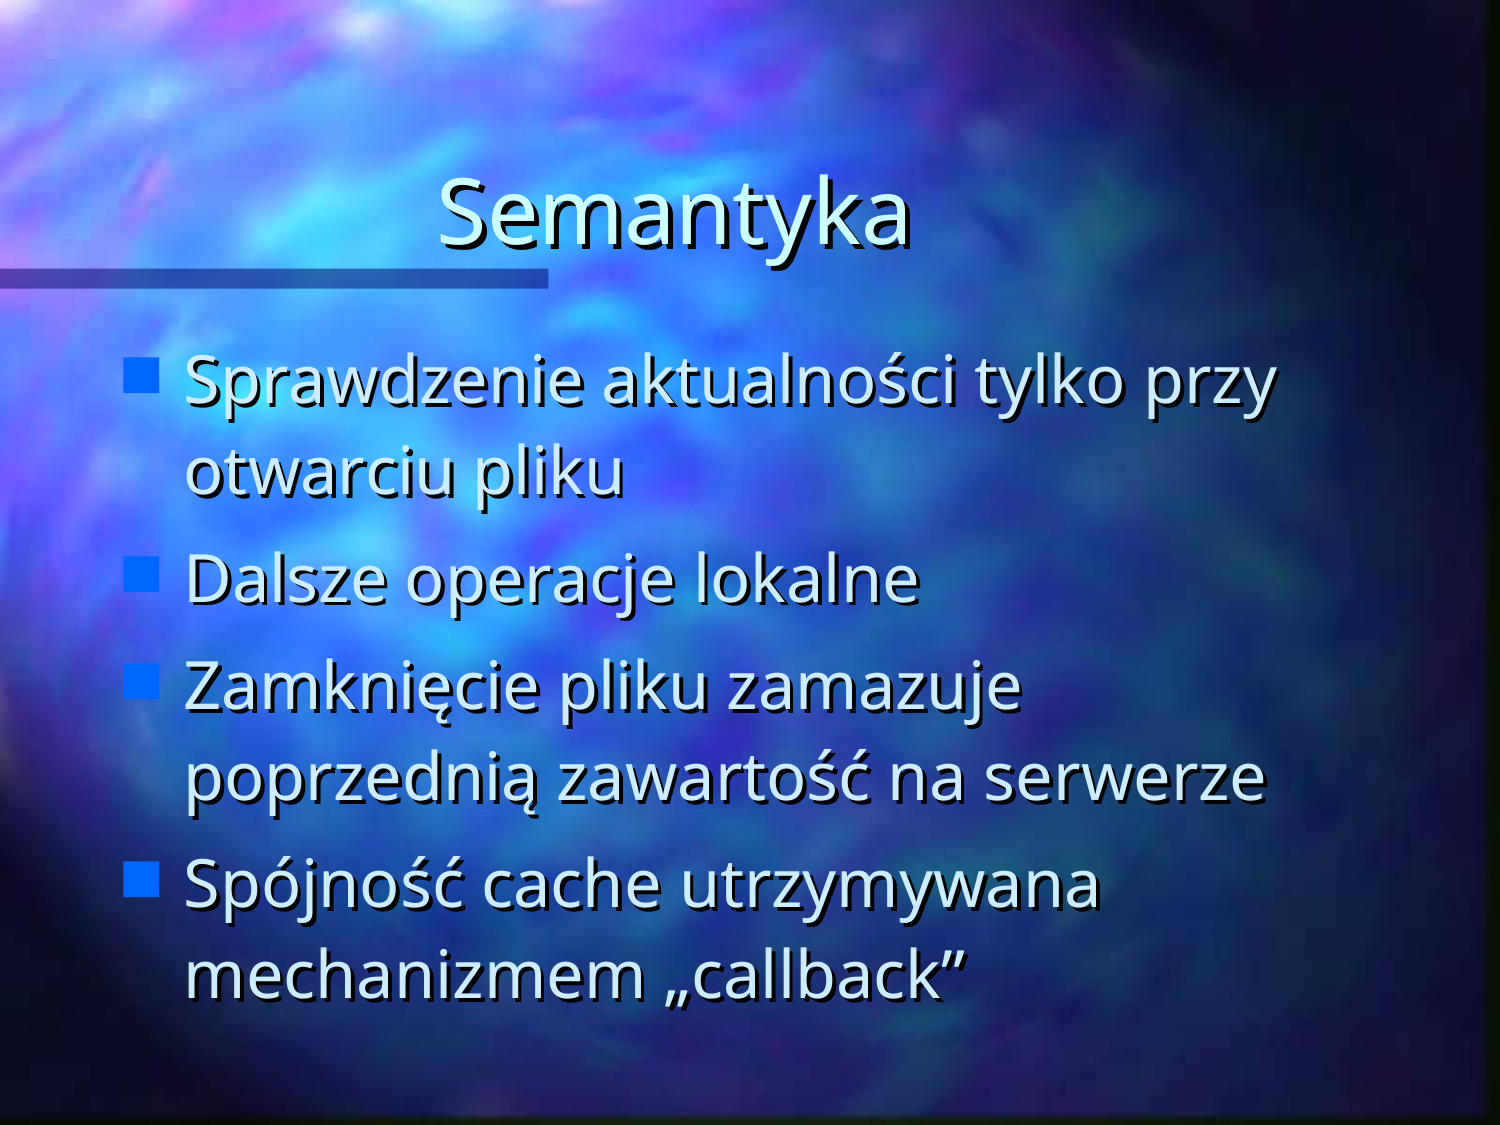

# Semantyka
Sprawdzenie aktualności tylko przy otwarciu pliku
Dalsze operacje lokalne
Zamknięcie pliku zamazuje poprzednią zawartość na serwerze
Spójność cache utrzymywana mechanizmem „callback”